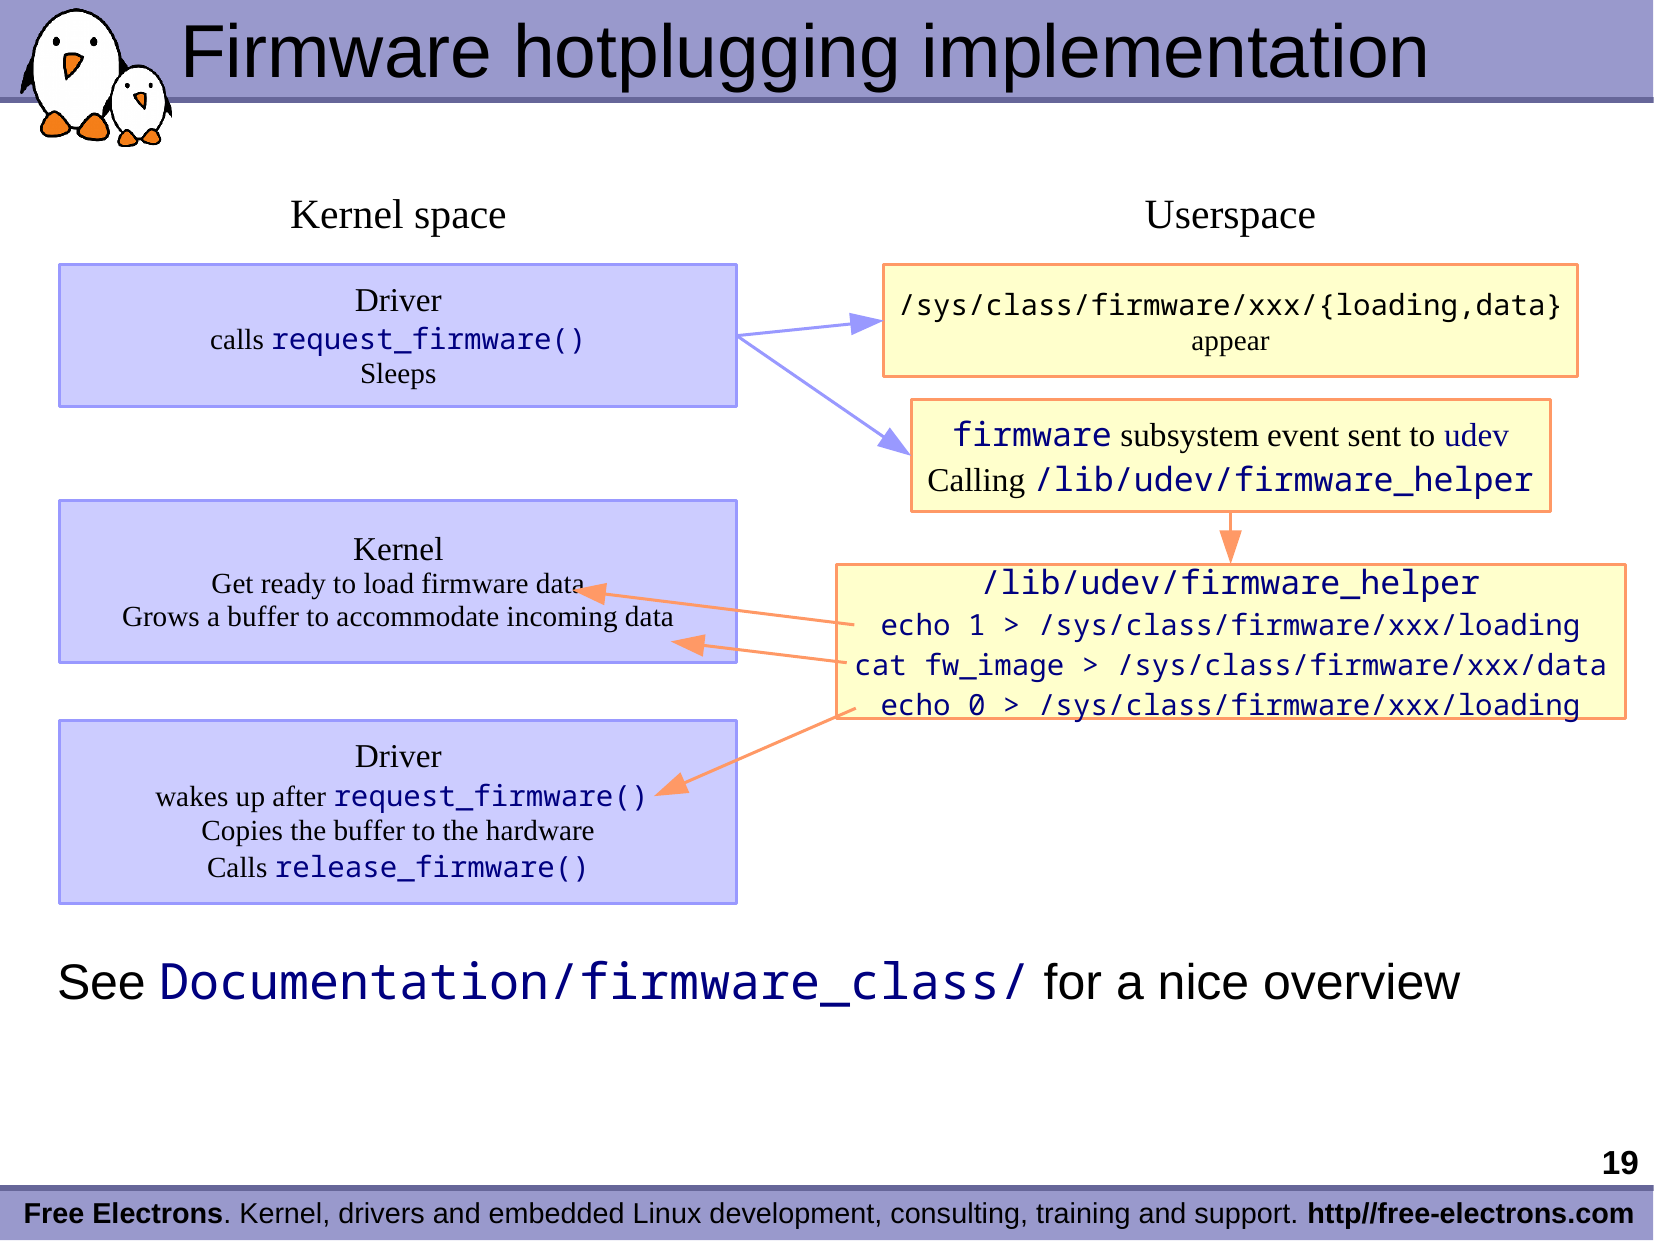

# Firmware hotplugging implementation
Kernel space
Userspace
Driver
calls request_firmware()
Sleeps
/sys/class/firmware/xxx/{loading,data}
appear
firmware subsystem event sent to udev
Calling /lib/udev/firmware_helper
Kernel
Get ready to load firmware data
Grows a buffer to accommodate incoming data
/lib/udev/firmware_helper
echo 1 > /sys/class/firmware/xxx/loading
cat fw_image > /sys/class/firmware/xxx/data
echo 0 > /sys/class/firmware/xxx/loading
Driver
 wakes up after request_firmware()
Copies the buffer to the hardware
Calls release_firmware()
See Documentation/firmware_class/ for a nice overview